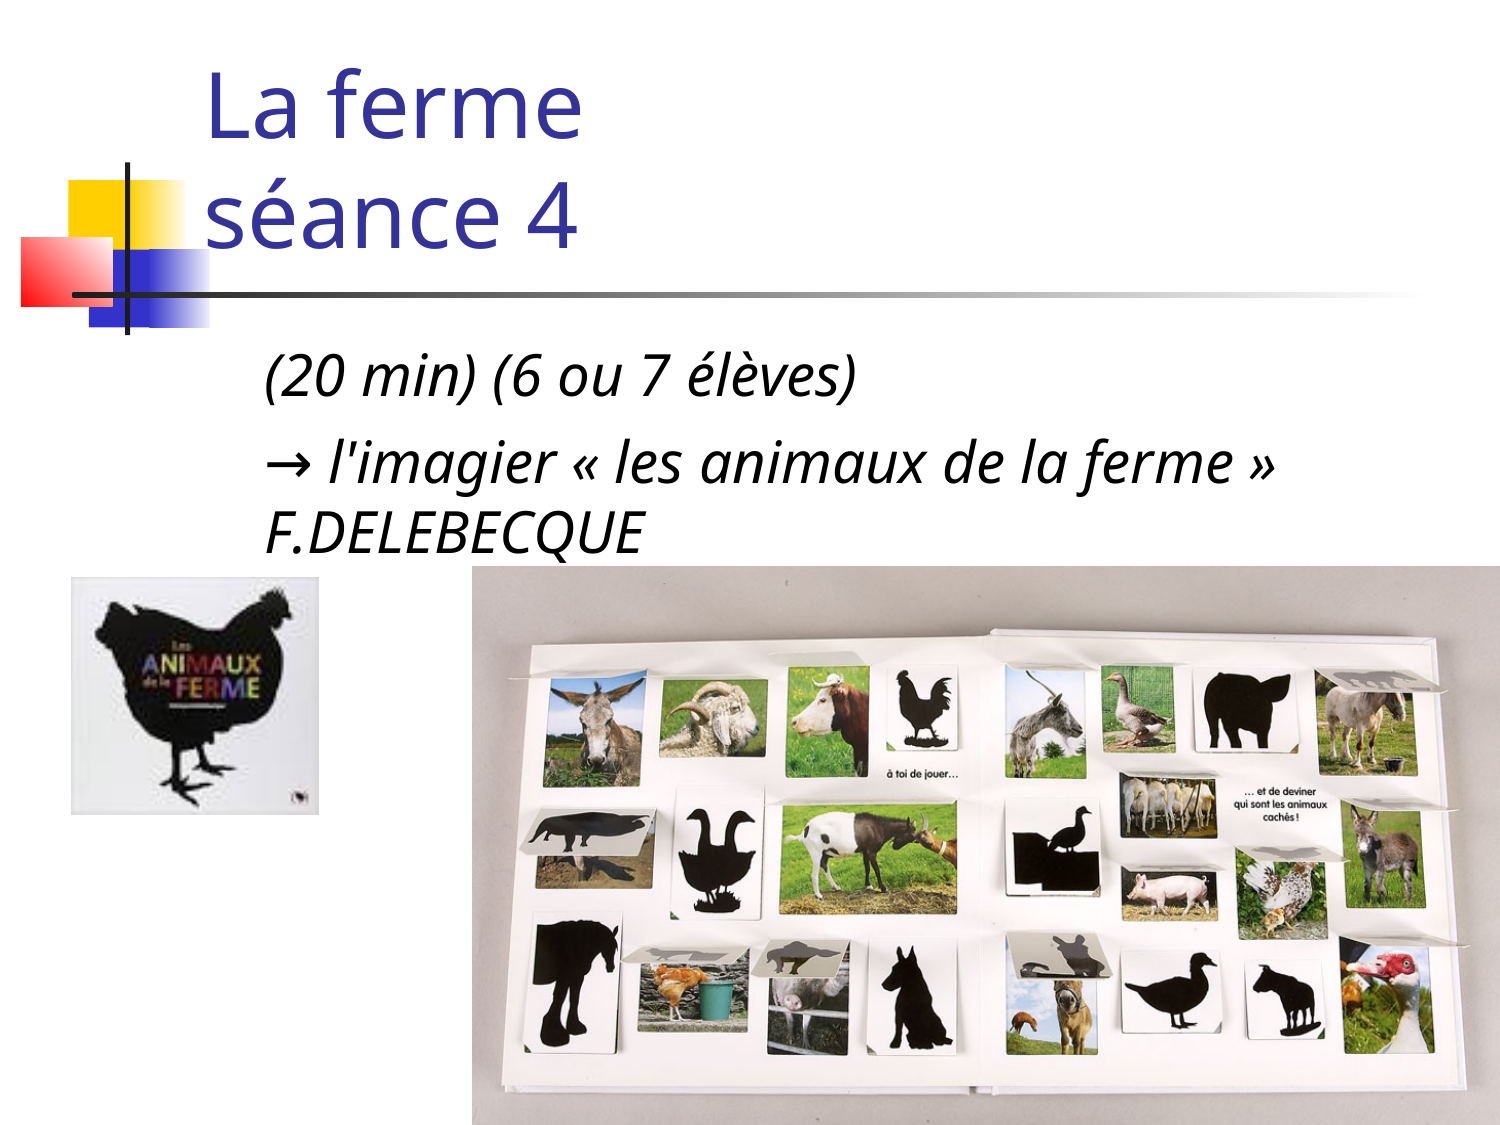

# La ferme séance 4
(20 min) (6 ou 7 élèves)
→ l'imagier « les animaux de la ferme » F.DELEBECQUE